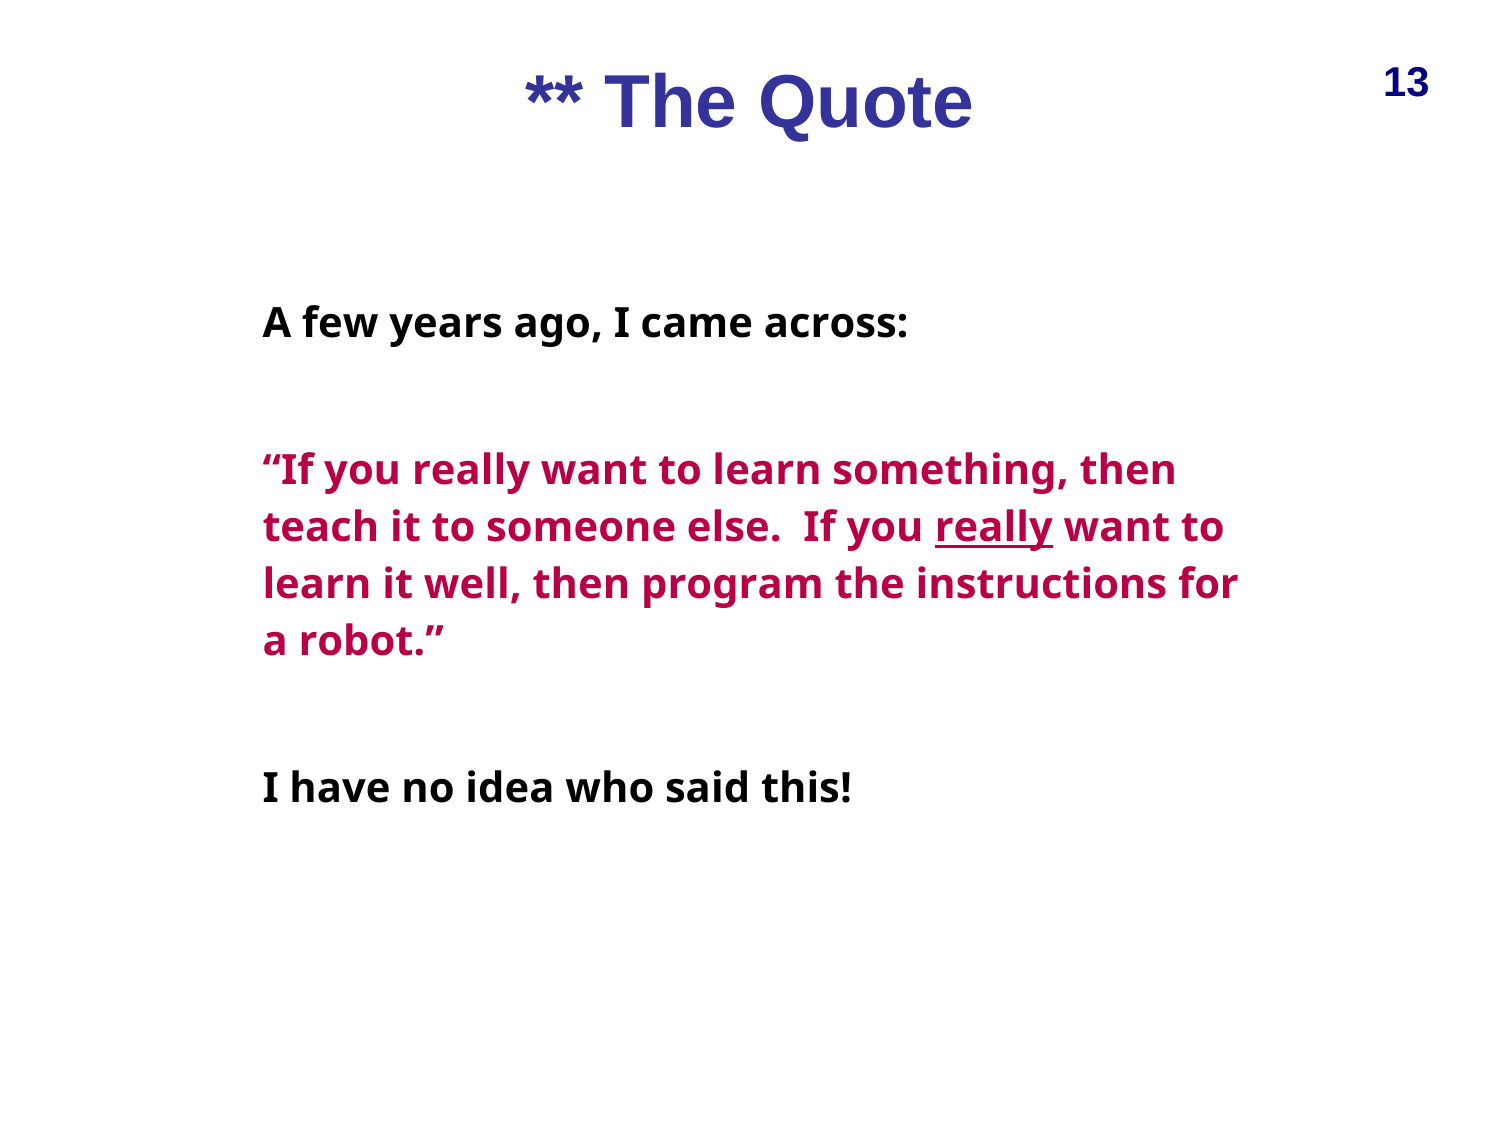

13
# ** The Quote
A few years ago, I came across:
“If you really want to learn something, then teach it to someone else. If you really want to learn it well, then program the instructions for a robot.”
I have no idea who said this!